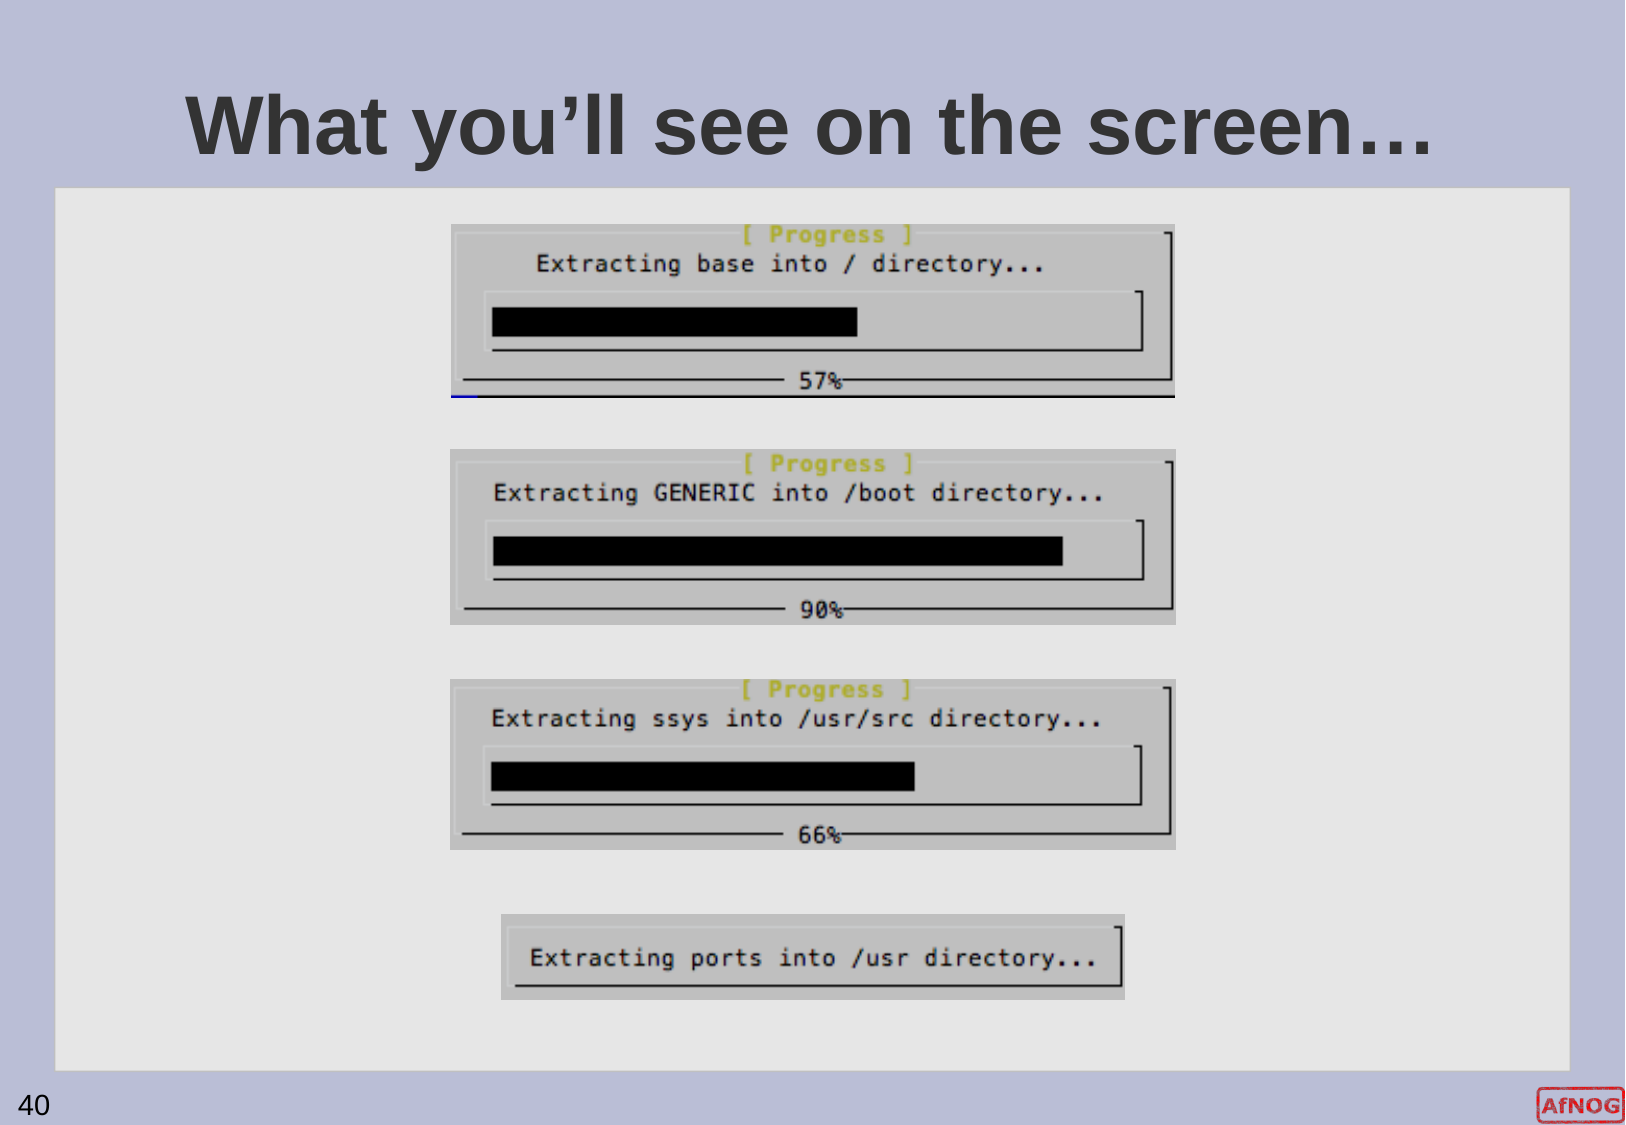

# What you’ll see on the screen…